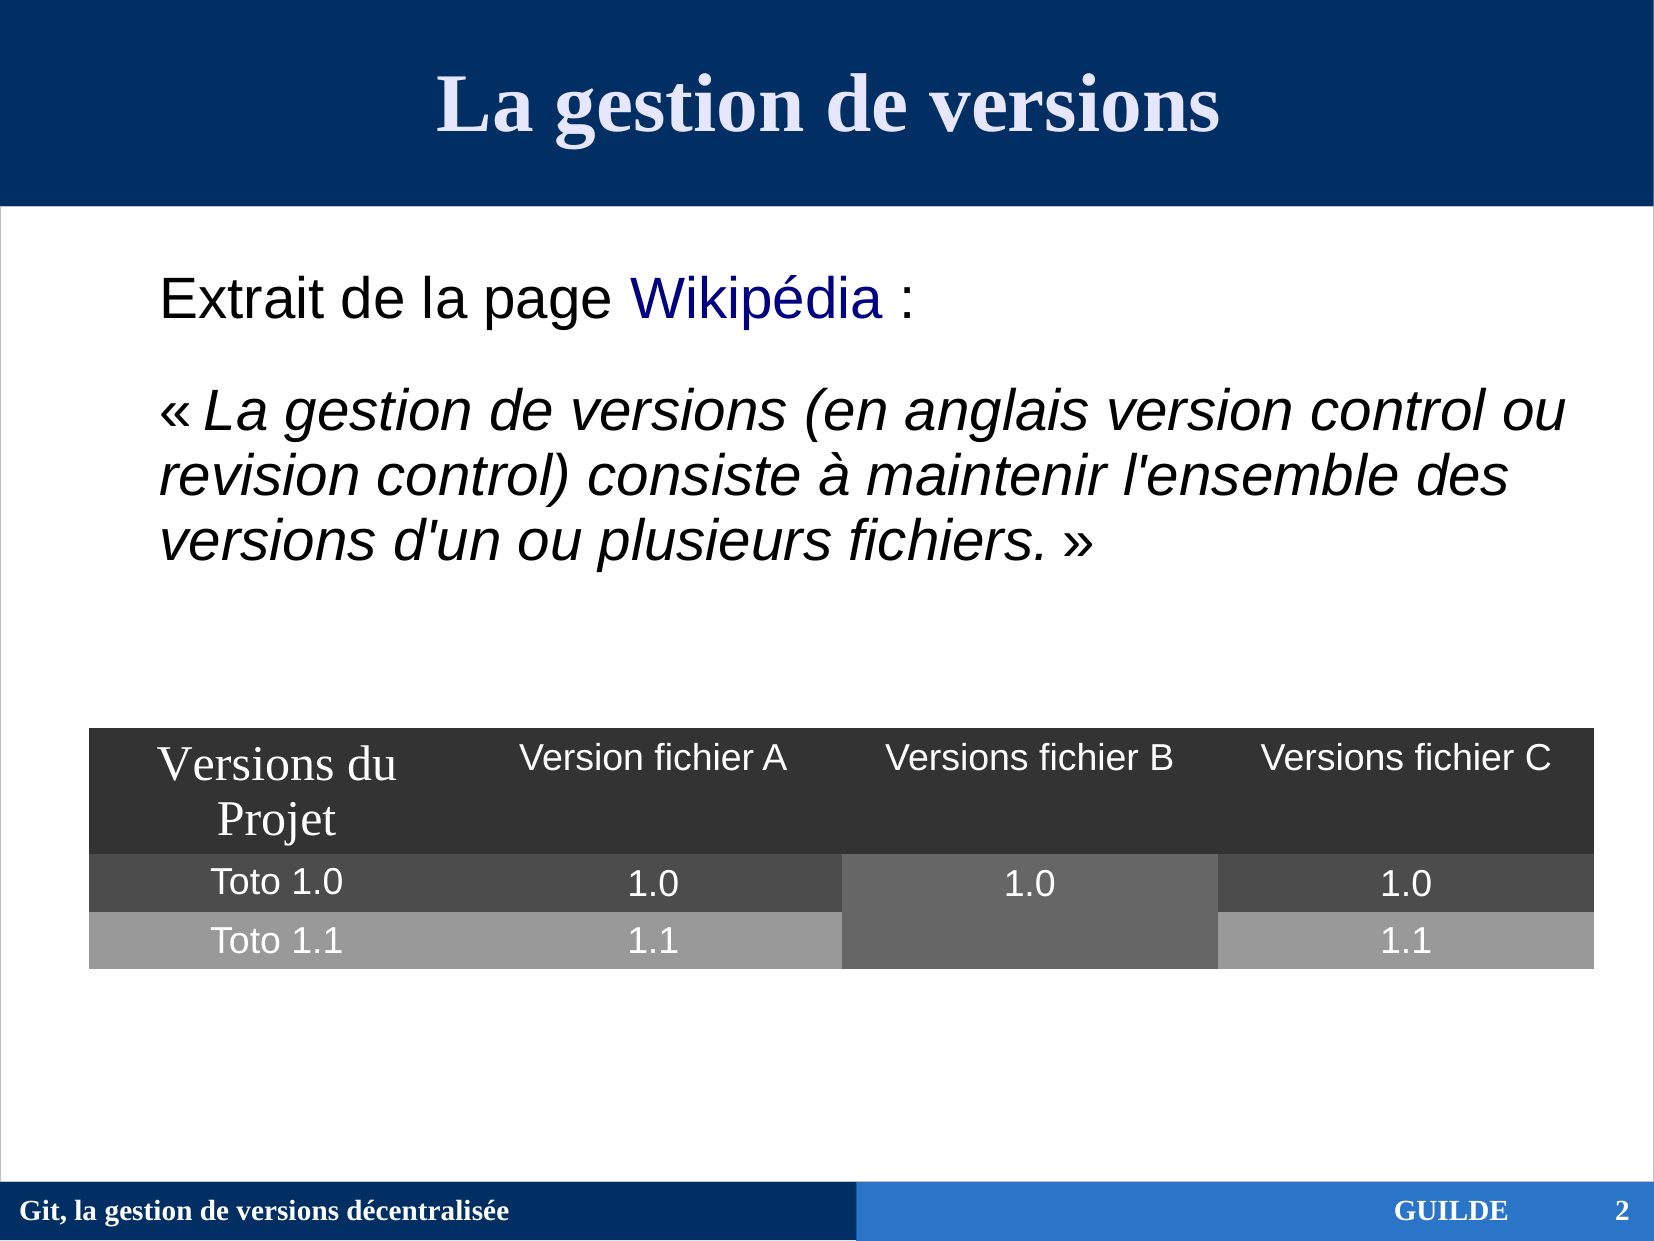

# La gestion de versions
Extrait de la page Wikipédia :
« La gestion de versions (en anglais version control ou revision control) consiste à maintenir l'ensemble des versions d'un ou plusieurs fichiers. »
| Versions du Projet | Version fichier A | Versions fichier B | Versions fichier C |
| --- | --- | --- | --- |
| Toto 1.0 | 1.0 | 1.0 | 1.0 |
| Toto 1.1 | 1.1 | | 1.1 |
2
?
Ceci n'est pas un pingouin